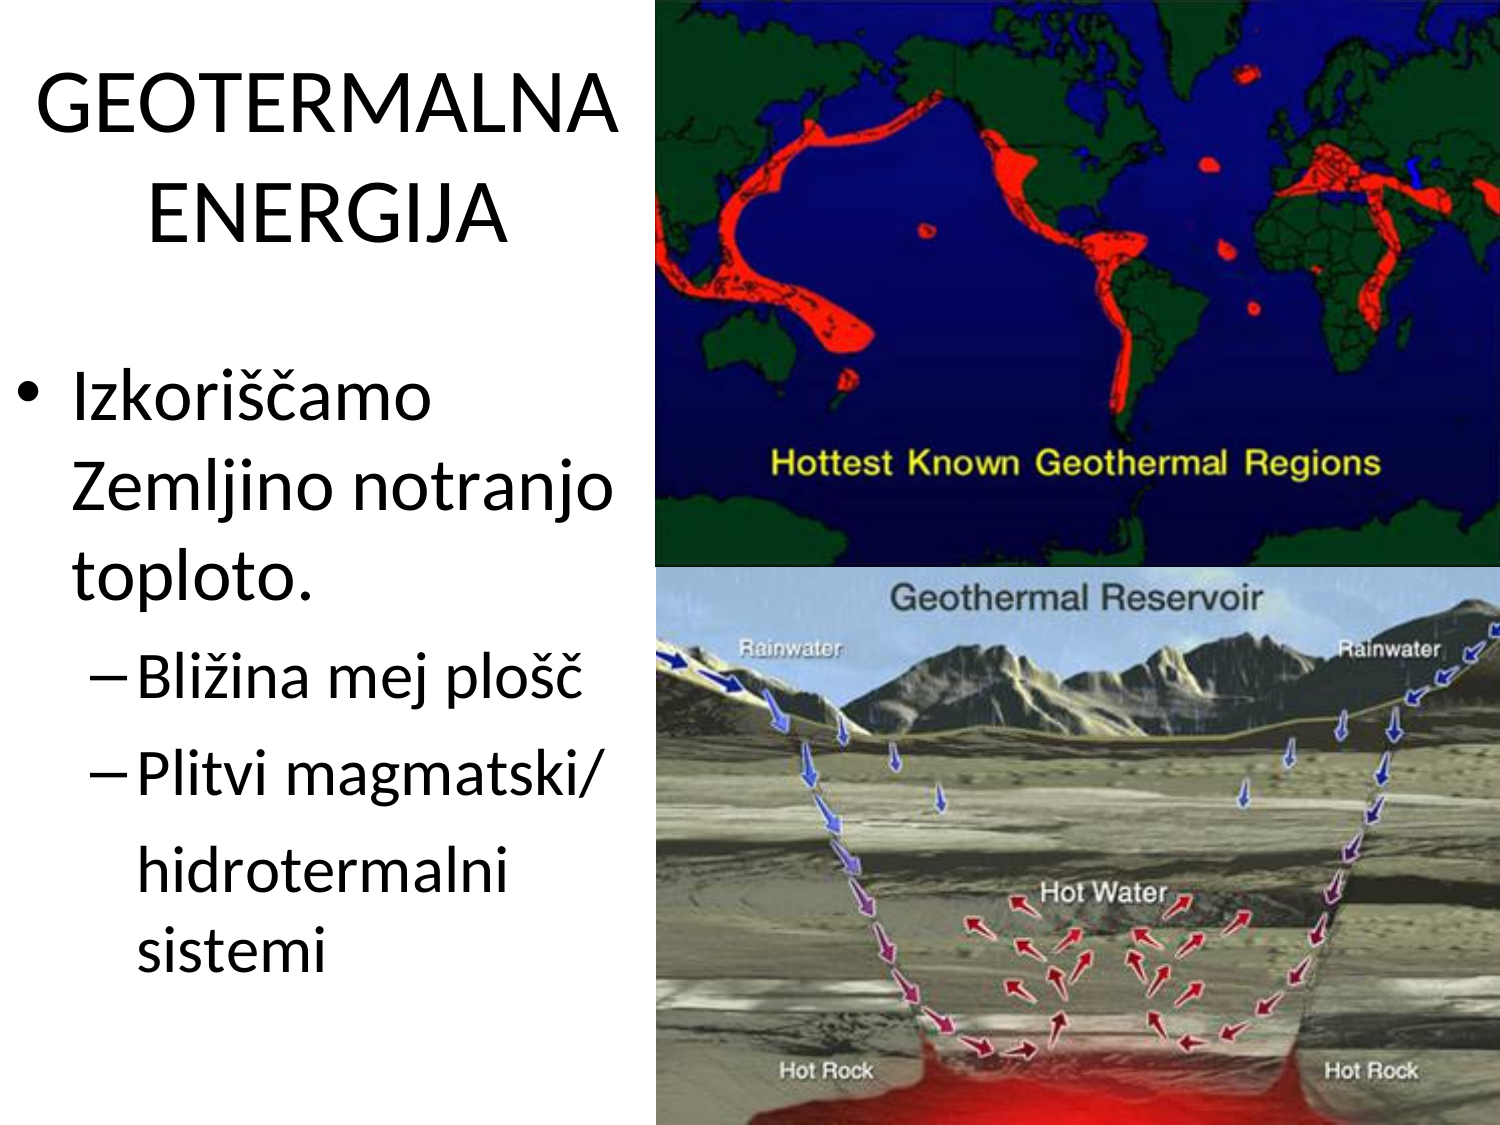

GEOTERMALNA ENERGIJA
Izkoriščamo Zemljino notranjo toploto.
Bližina mej plošč
Plitvi magmatski/
	hidrotermalni sistemi